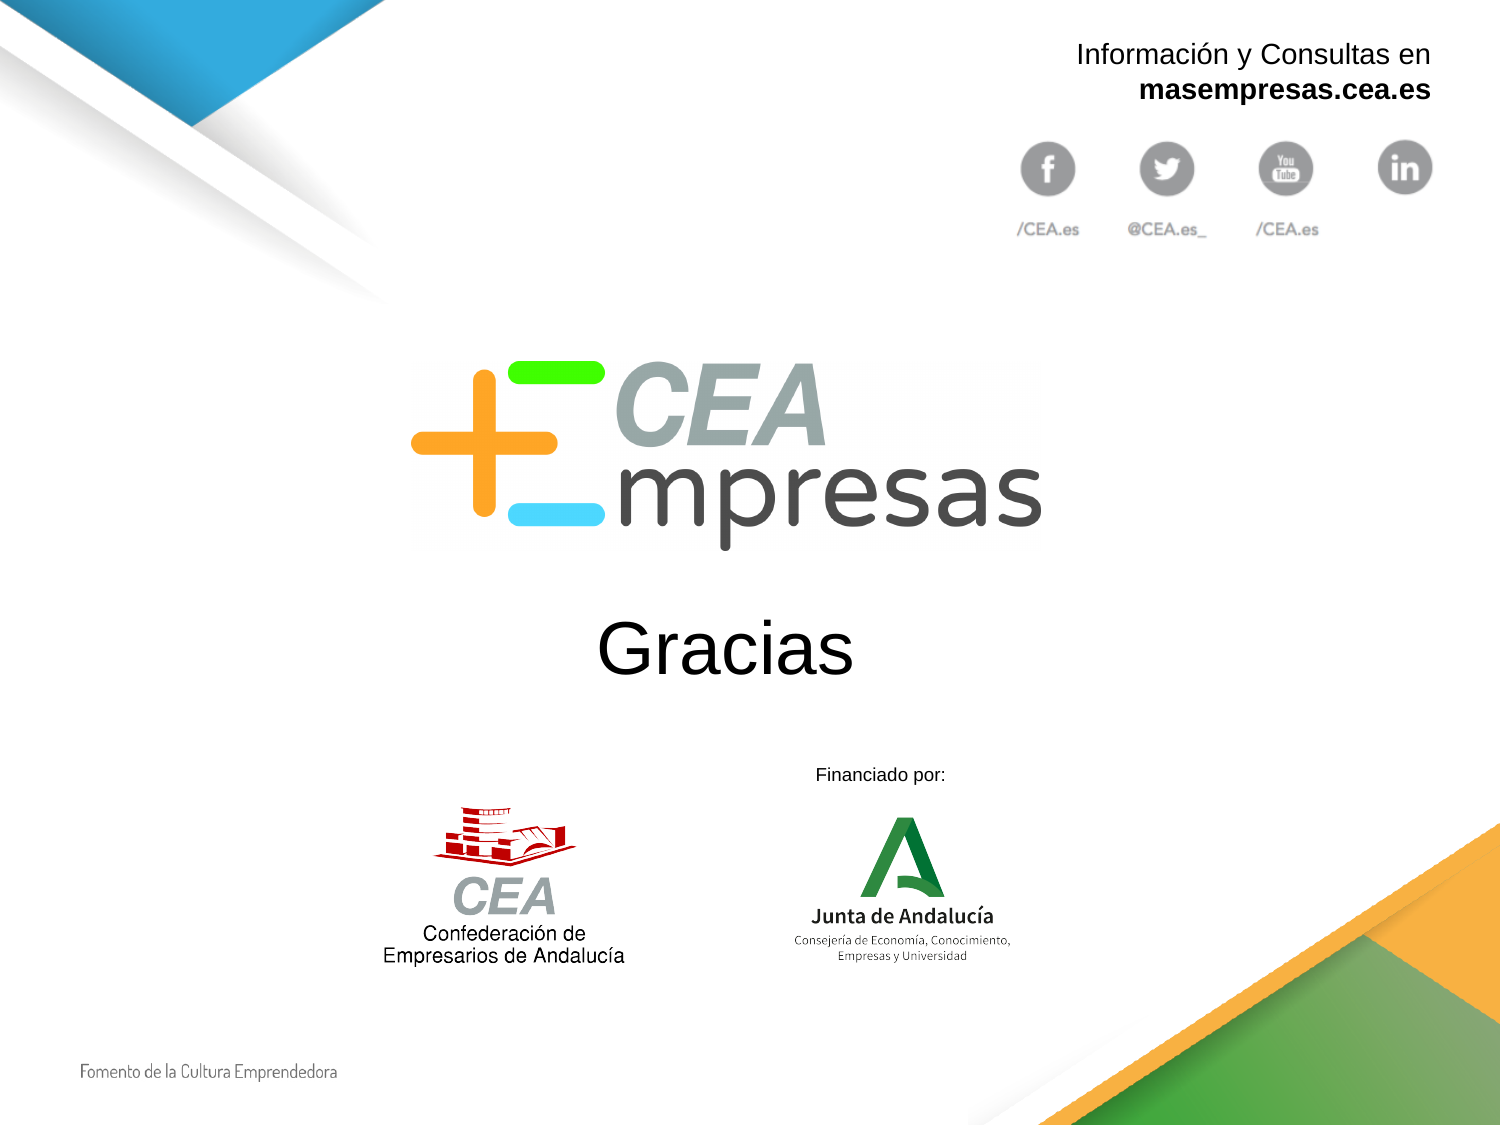

Información y Consultas en
masempresas.cea.es
Gracias
Financiado por: